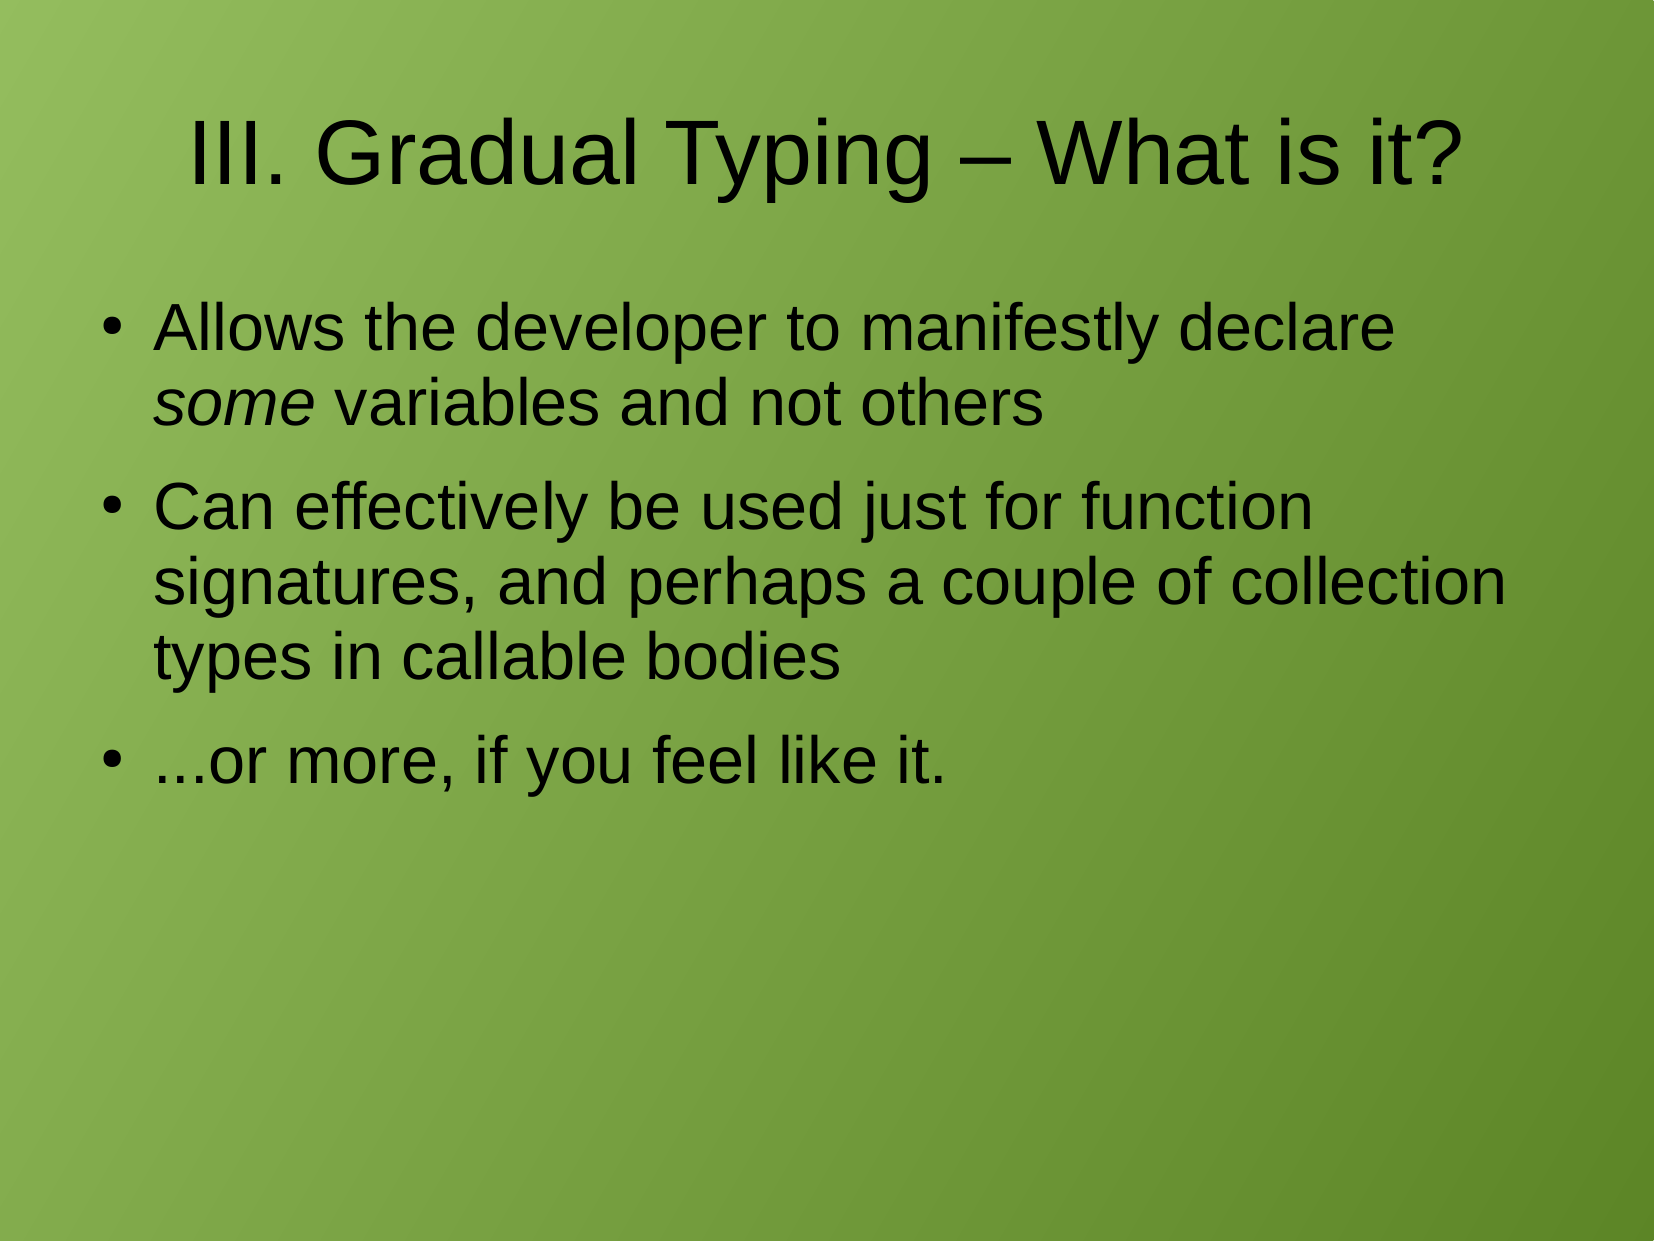

# III. Gradual Typing – What is it?
Allows the developer to manifestly declare some variables and not others
Can effectively be used just for function signatures, and perhaps a couple of collection types in callable bodies
...or more, if you feel like it.